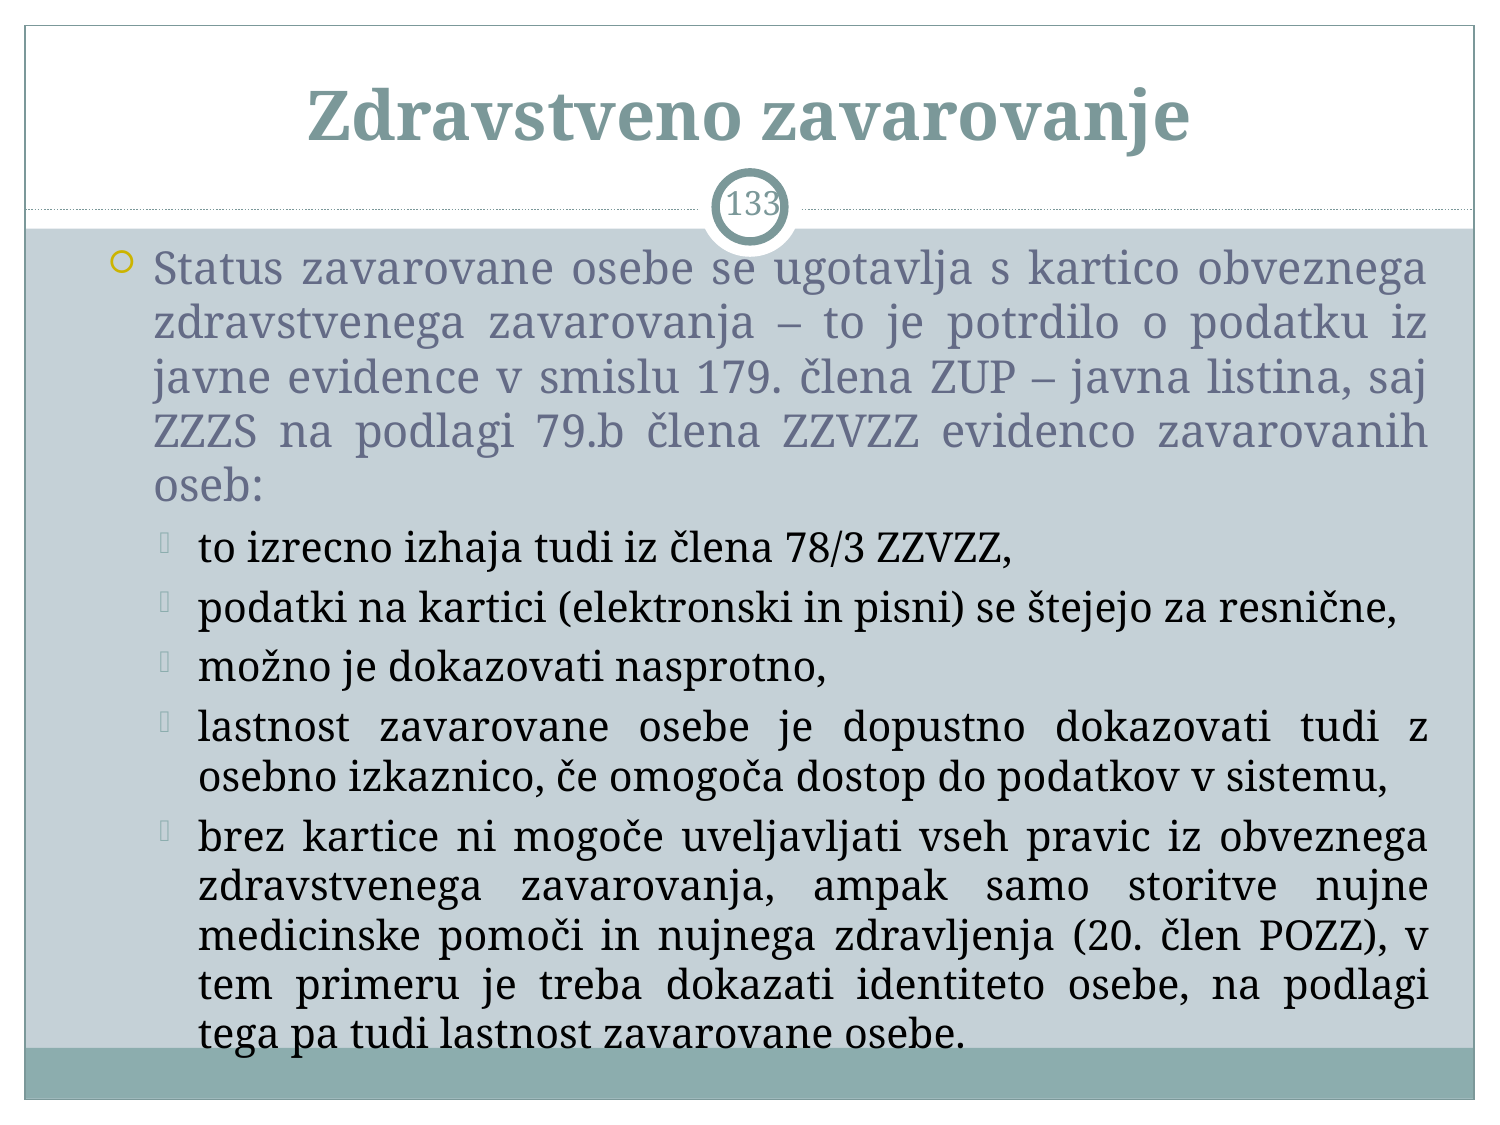

# Zdravstveno zavarovanje
Status zavarovane osebe se ugotavlja s kartico obveznega zdravstvenega zavarovanja – to je potrdilo o podatku iz javne evidence v smislu 179. člena ZUP – javna listina, saj ZZZS na podlagi 79.b člena ZZVZZ evidenco zavarovanih oseb:
to izrecno izhaja tudi iz člena 78/3 ZZVZZ,
podatki na kartici (elektronski in pisni) se štejejo za resnične,
možno je dokazovati nasprotno,
lastnost zavarovane osebe je dopustno dokazovati tudi z osebno izkaznico, če omogoča dostop do podatkov v sistemu,
brez kartice ni mogoče uveljavljati vseh pravic iz obveznega zdravstvenega zavarovanja, ampak samo storitve nujne medicinske pomoči in nujnega zdravljenja (20. člen POZZ), v tem primeru je treba dokazati identiteto osebe, na podlagi tega pa tudi lastnost zavarovane osebe.